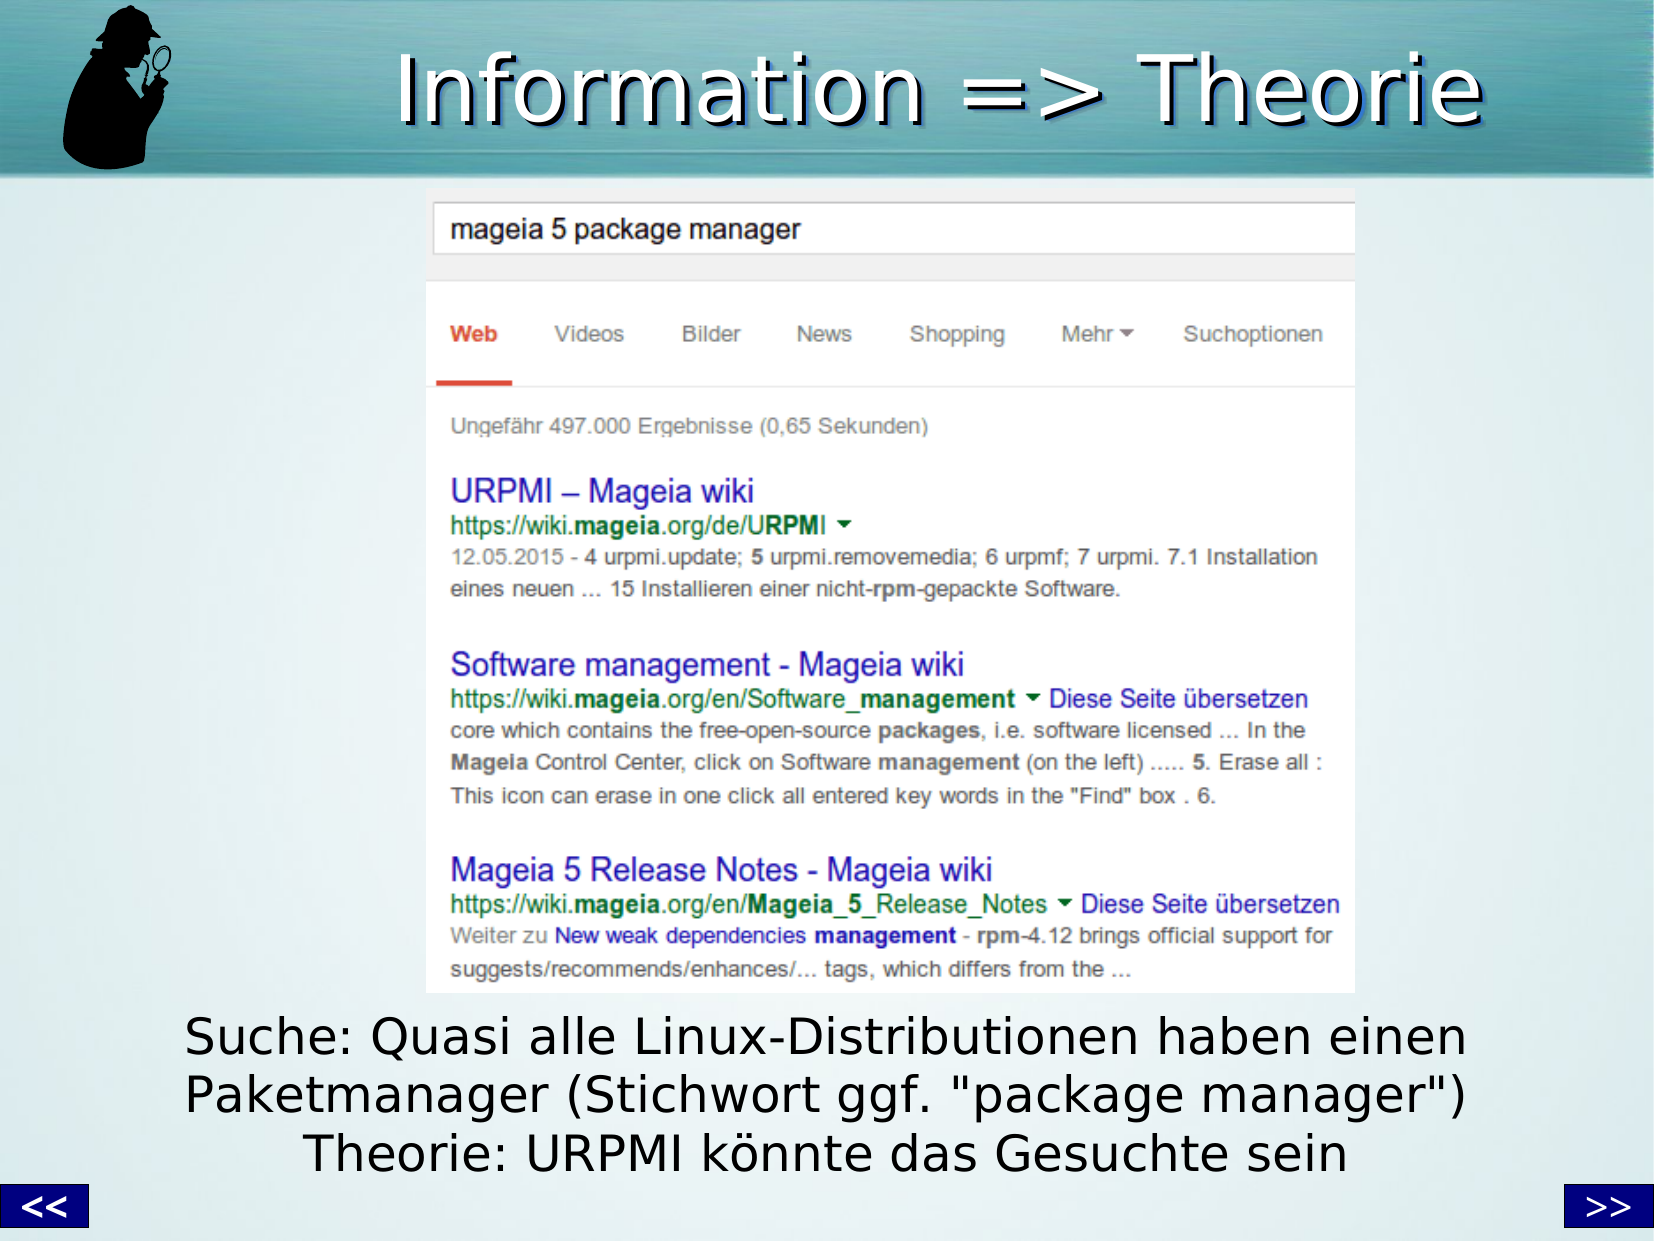

# Information => Theorie
Suche: Quasi alle Linux-Distributionen haben einen Paketmanager (Stichwort ggf. "package manager")
Theorie: URPMI könnte das Gesuchte sein